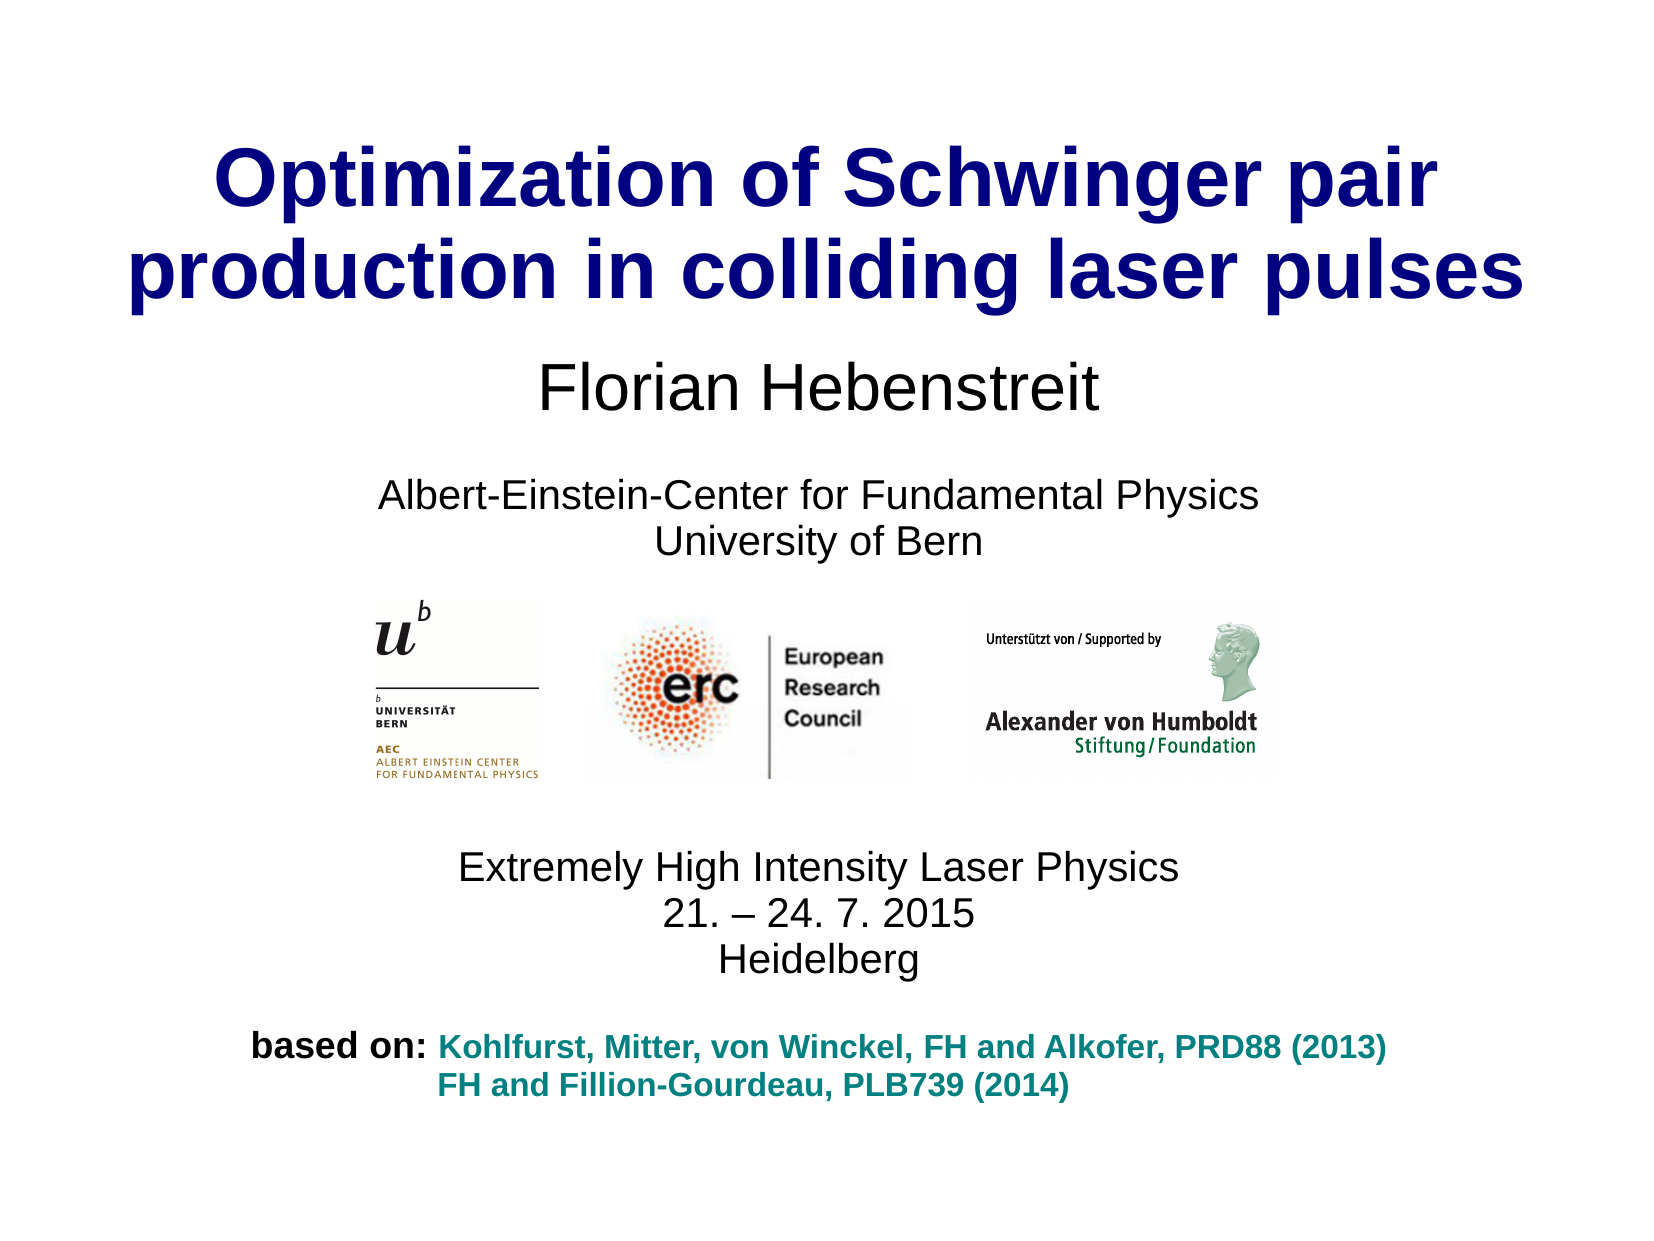

# Optimization of Schwinger pair production in colliding laser pulses
Florian Hebenstreit
Albert-Einstein-Center for Fundamental Physics
University of Bern
Extremely High Intensity Laser Physics
21. – 24. 7. 2015
Heidelberg
based on: Kohlfurst, Mitter, von Winckel, FH and Alkofer, PRD88 (2013)
				 FH and Fillion-Gourdeau, PLB739 (2014)